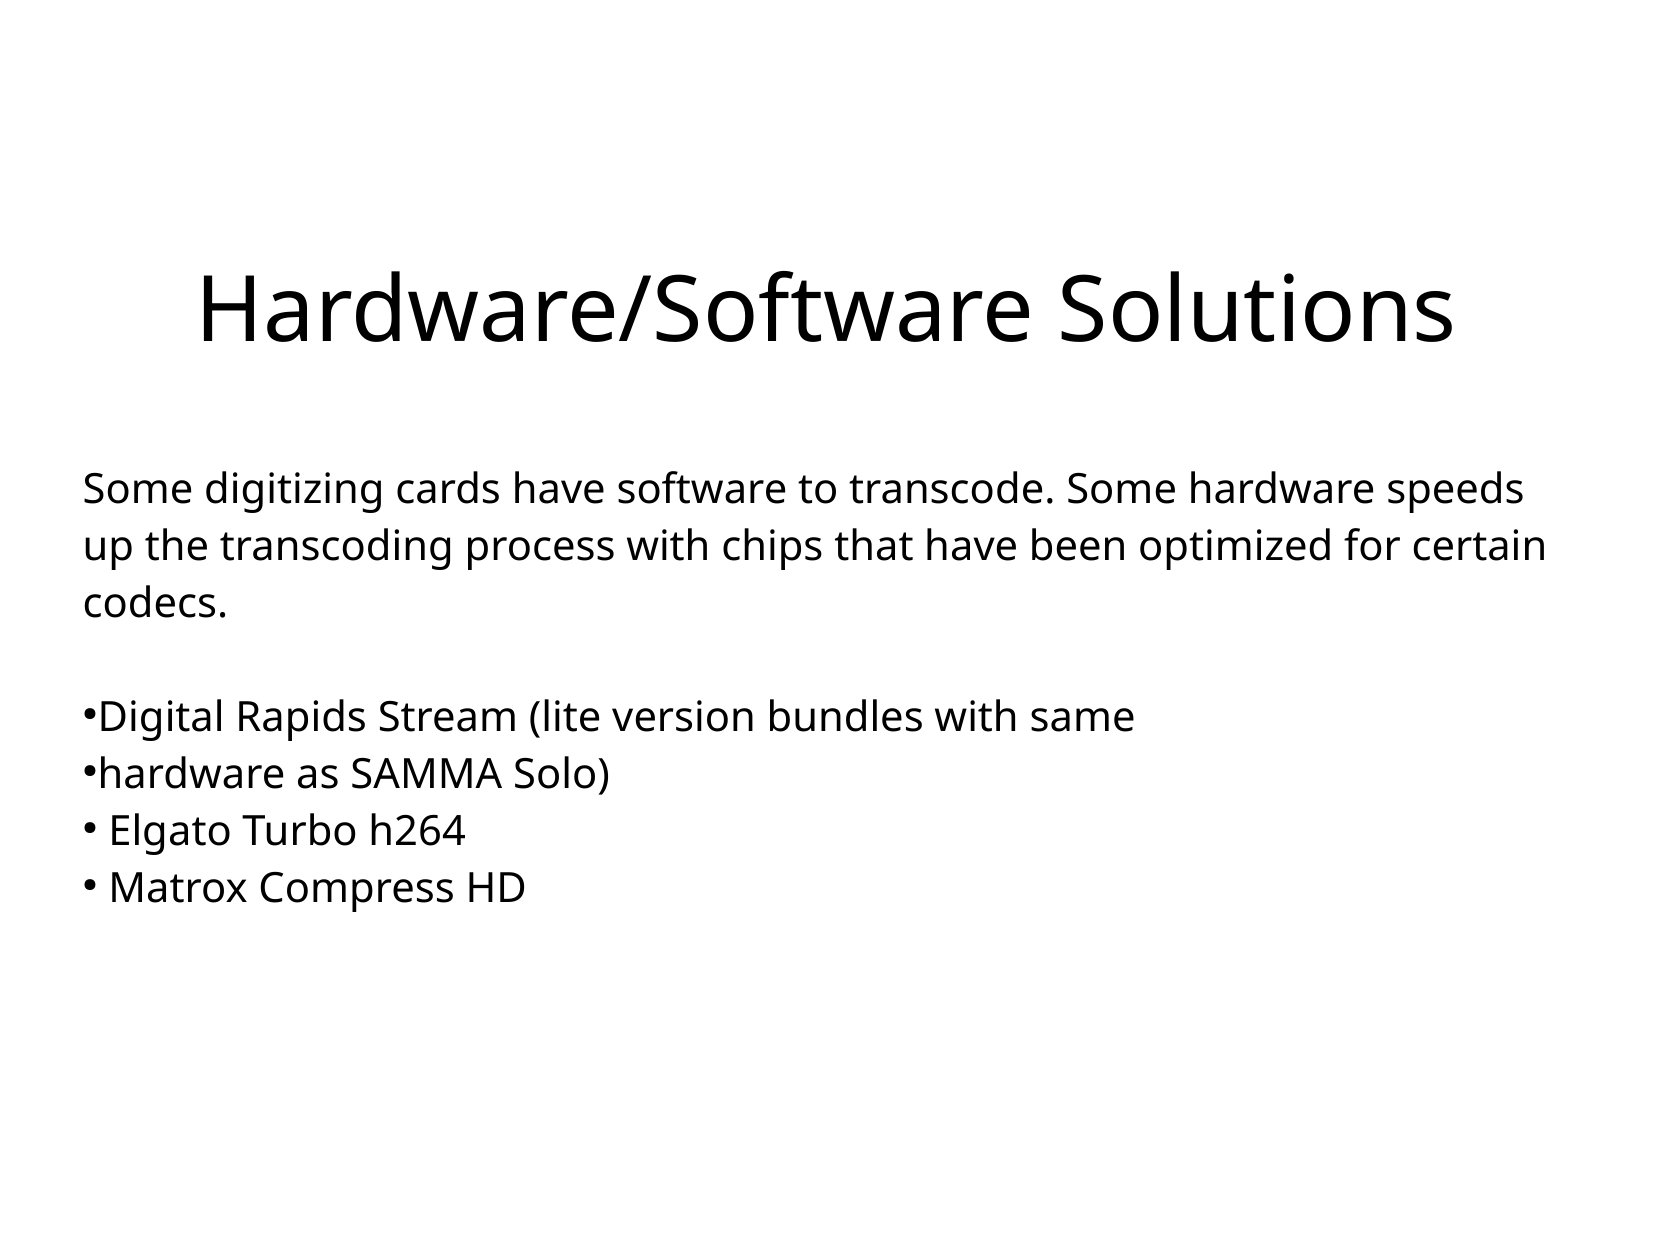

# Hardware/Software Solutions
Some digitizing cards have software to transcode. Some hardware speeds up the transcoding process with chips that have been optimized for certain codecs.
Digital Rapids Stream (lite version bundles with same
hardware as SAMMA Solo)
 Elgato Turbo h264
 Matrox Compress HD